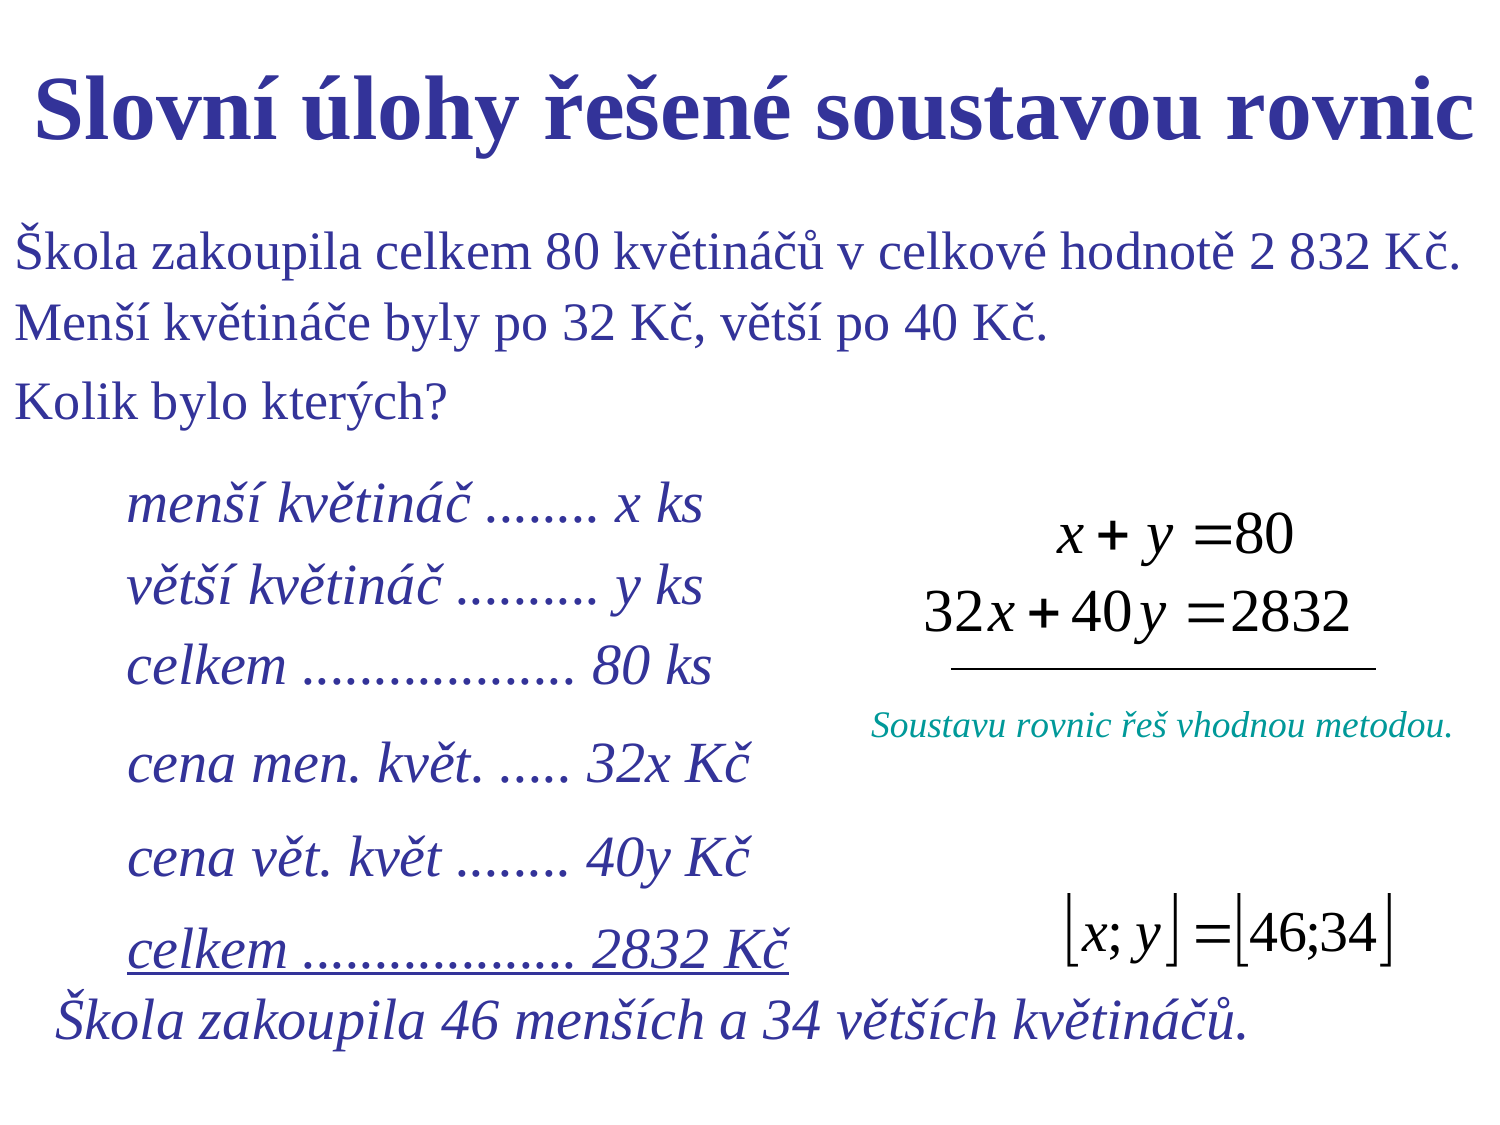

Slovní úlohy řešené soustavou rovnic
Škola zakoupila celkem 80 květináčů v celkové hodnotě 2 832 Kč.
Menší květináče byly po 32 Kč, větší po 40 Kč.
Kolik bylo kterých?
menší květináč ........ x ks
větší květináč .......... y ks
celkem ................... 80 ks
Soustavu rovnic řeš vhodnou metodou.
cena men. květ. ..... 32x Kč
cena vět. květ ........ 40y Kč
celkem ................... 2832 Kč
Škola zakoupila 46 menších a 34 větších květináčů.